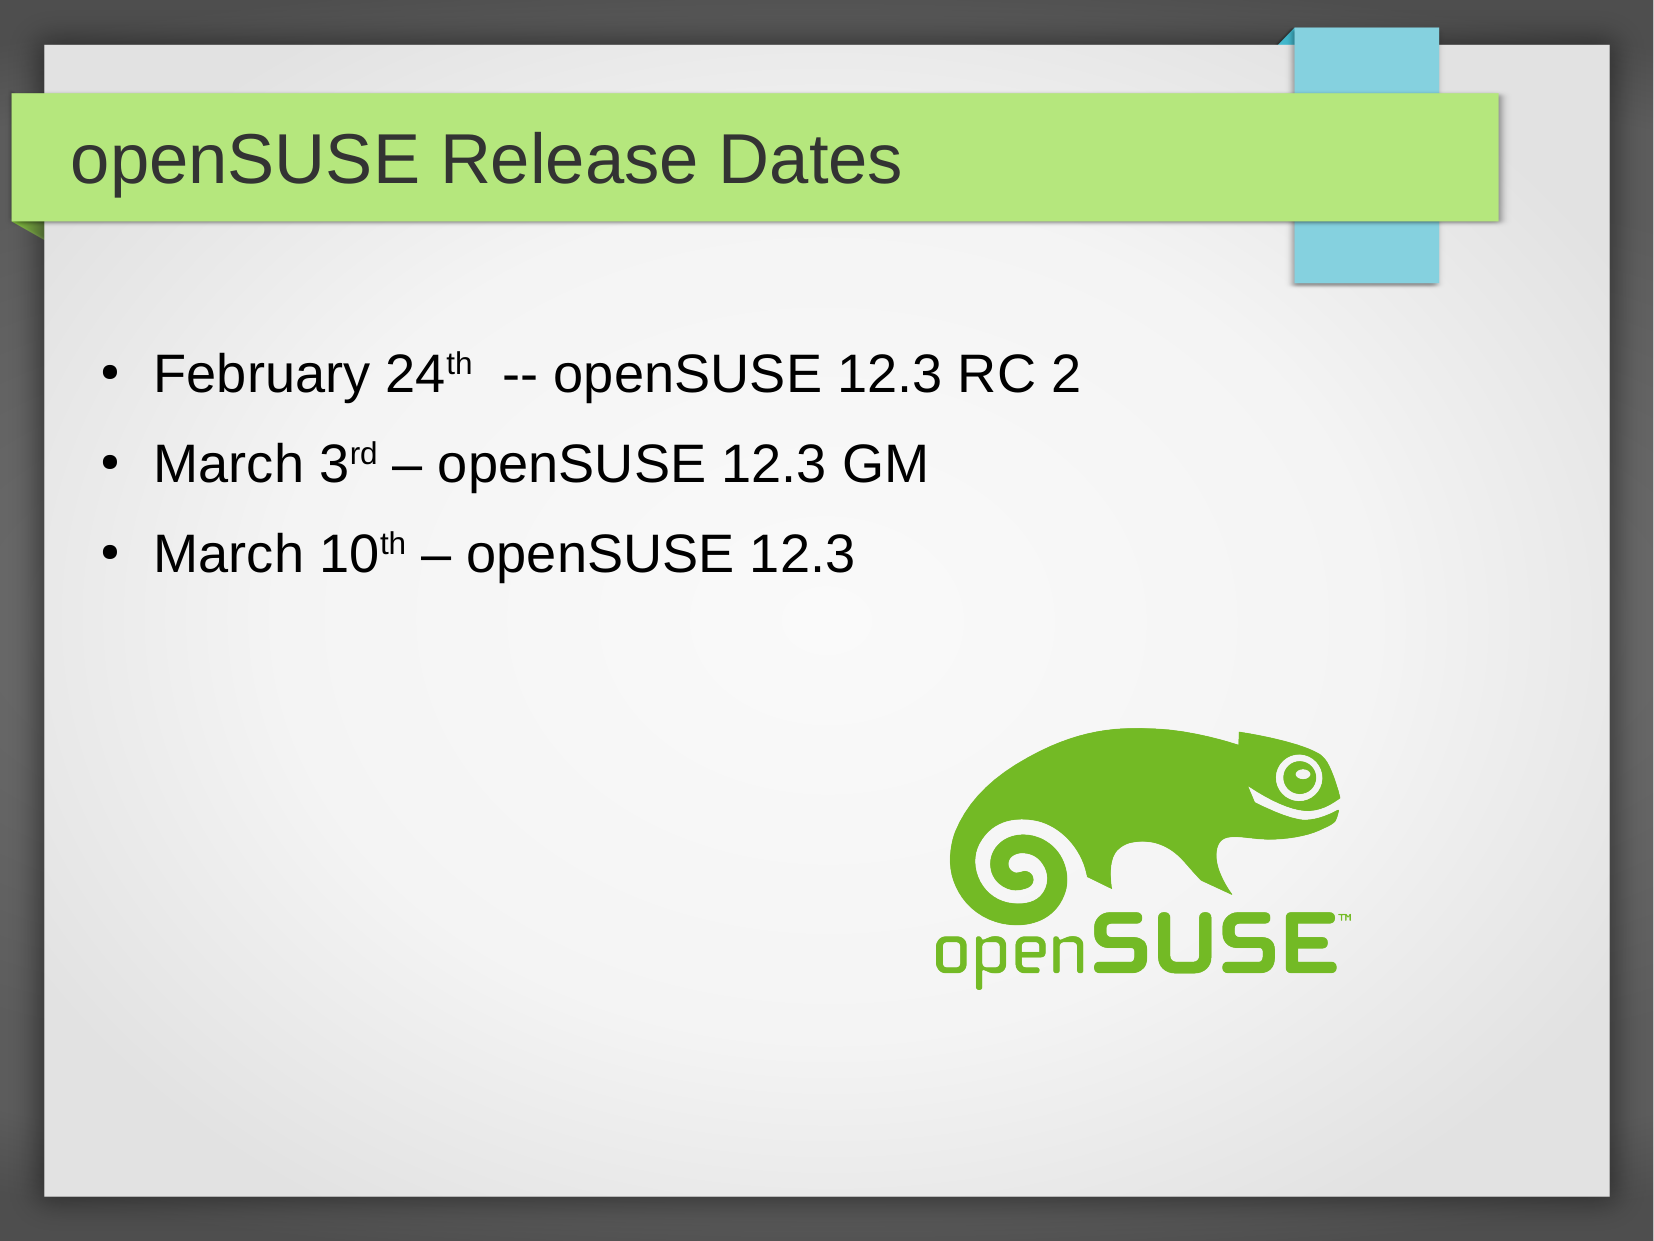

# openSUSE Release Dates
February 24th -- openSUSE 12.3 RC 2
March 3rd – openSUSE 12.3 GM
March 10th – openSUSE 12.3